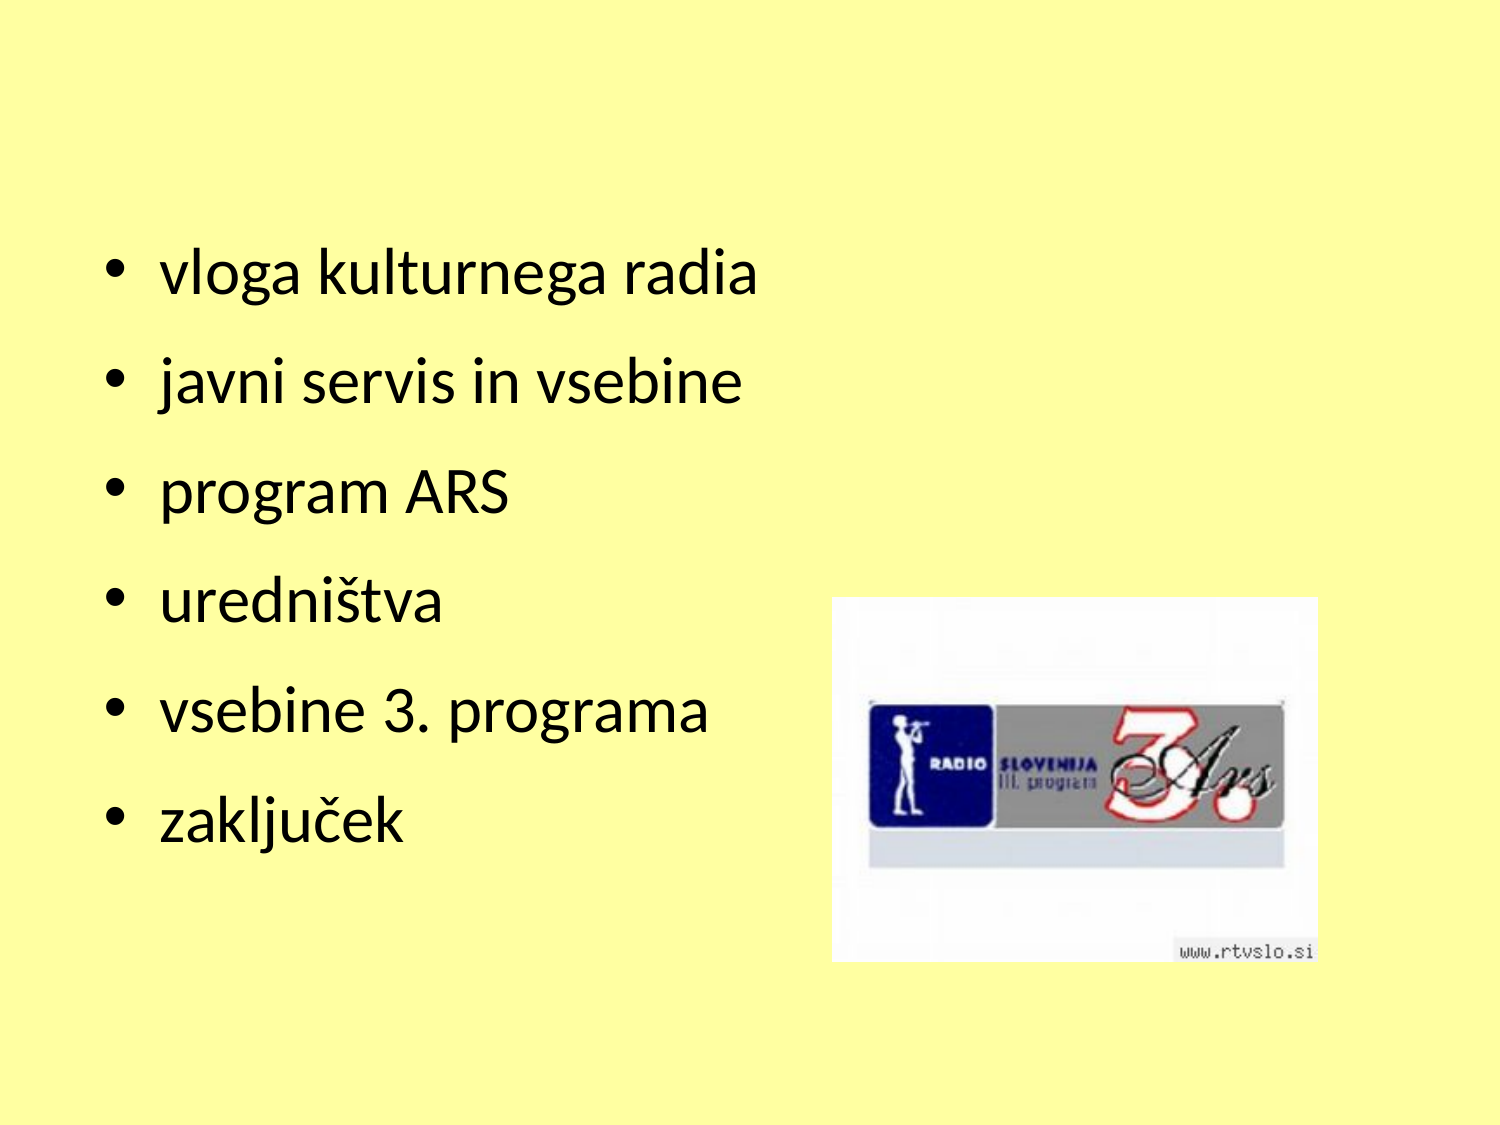

# vloga kulturnega radia
javni servis in vsebine
program ARS
uredništva
vsebine 3. programa
zaključek